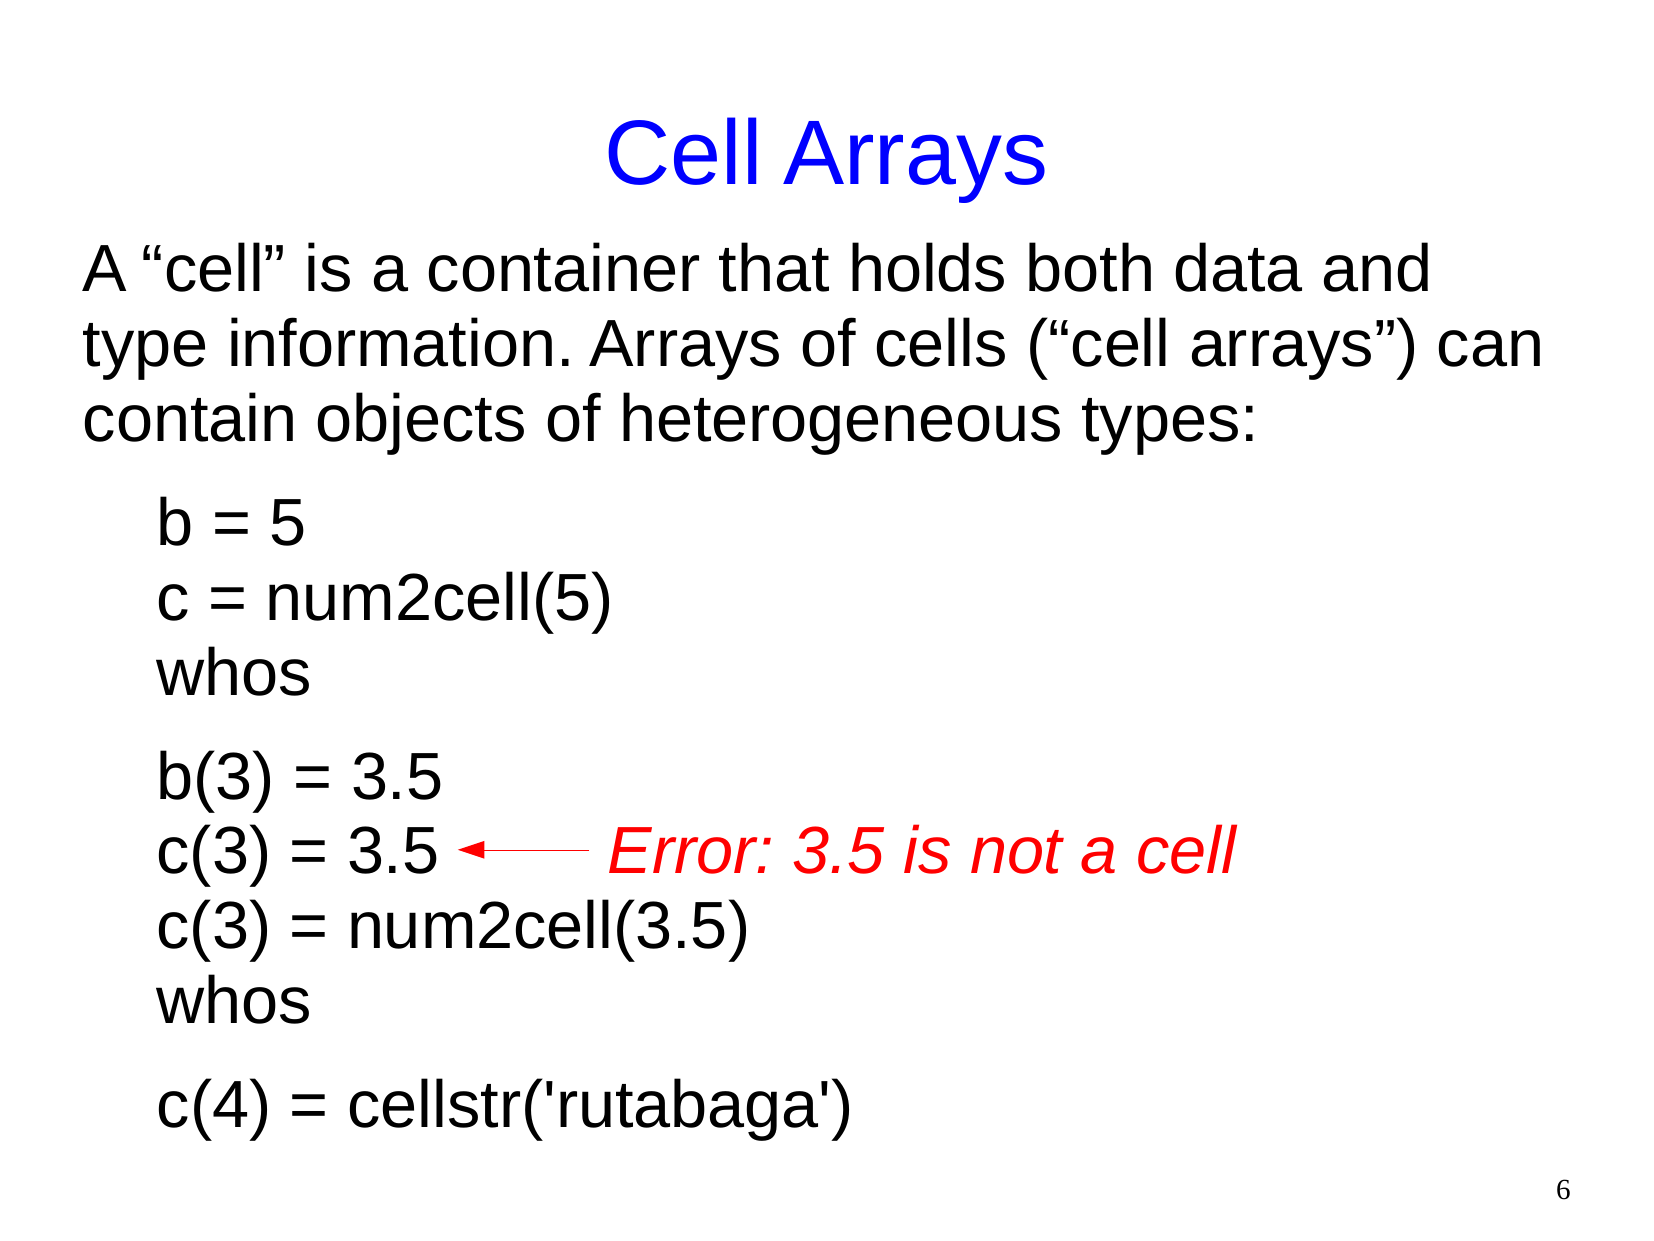

# Cell Arrays
A “cell” is a container that holds both data and type information. Arrays of cells (“cell arrays”) can contain objects of heterogeneous types:
 b = 5
 c = num2cell(5)
 whos
 b(3) = 3.5
 c(3) = 3.5			Error: 3.5 is not a cell
 c(3) = num2cell(3.5)
 whos
 c(4) = cellstr('rutabaga')
6